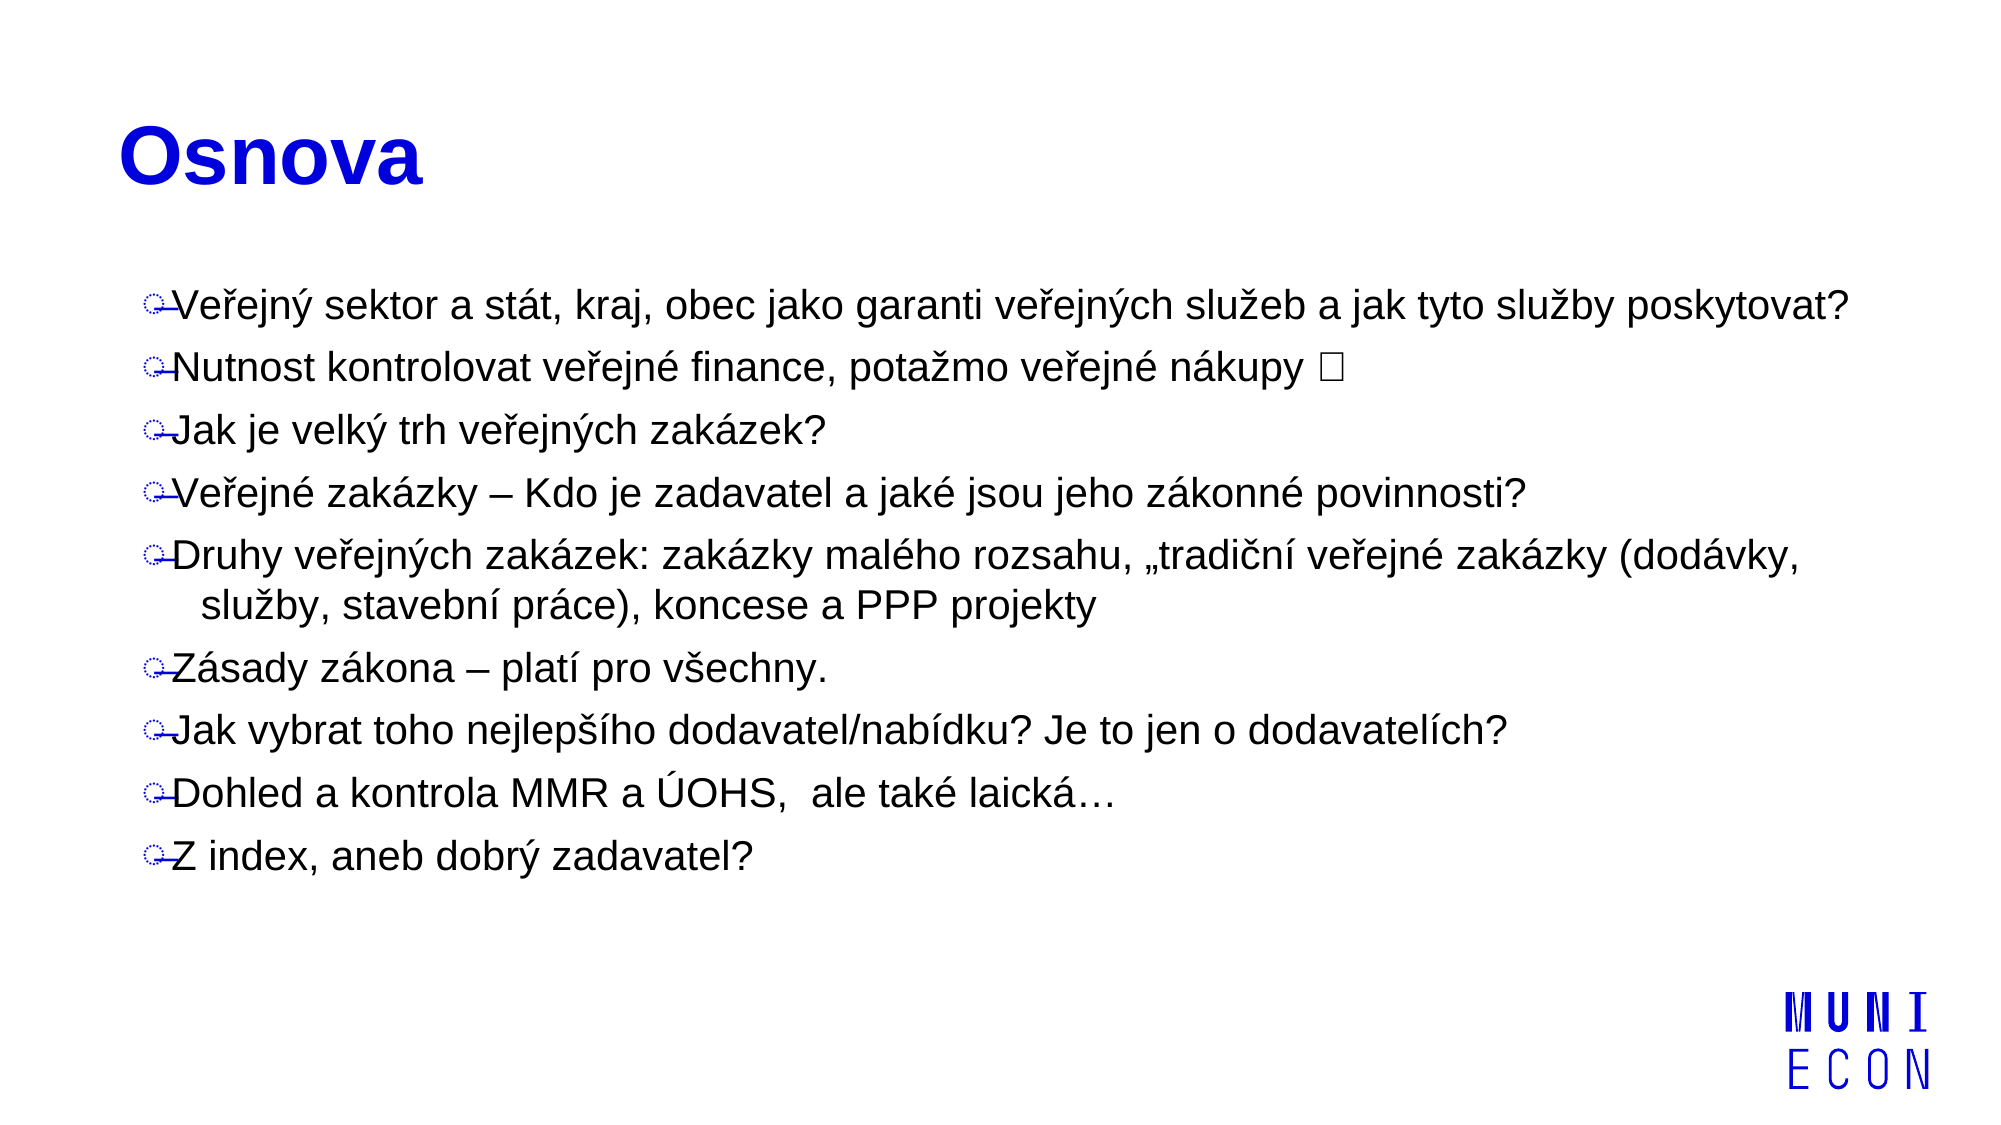

# Osnova
Veřejný sektor a stát, kraj, obec jako garanti veřejných služeb a jak tyto služby poskytovat?
Nutnost kontrolovat veřejné finance, potažmo veřejné nákupy 
Jak je velký trh veřejných zakázek?
Veřejné zakázky – Kdo je zadavatel a jaké jsou jeho zákonné povinnosti?
Druhy veřejných zakázek: zakázky malého rozsahu, „tradiční veřejné zakázky (dodávky, služby, stavební práce), koncese a PPP projekty
Zásady zákona – platí pro všechny.
Jak vybrat toho nejlepšího dodavatel/nabídku? Je to jen o dodavatelích?
Dohled a kontrola MMR a ÚOHS, ale také laická…
Z index, aneb dobrý zadavatel?